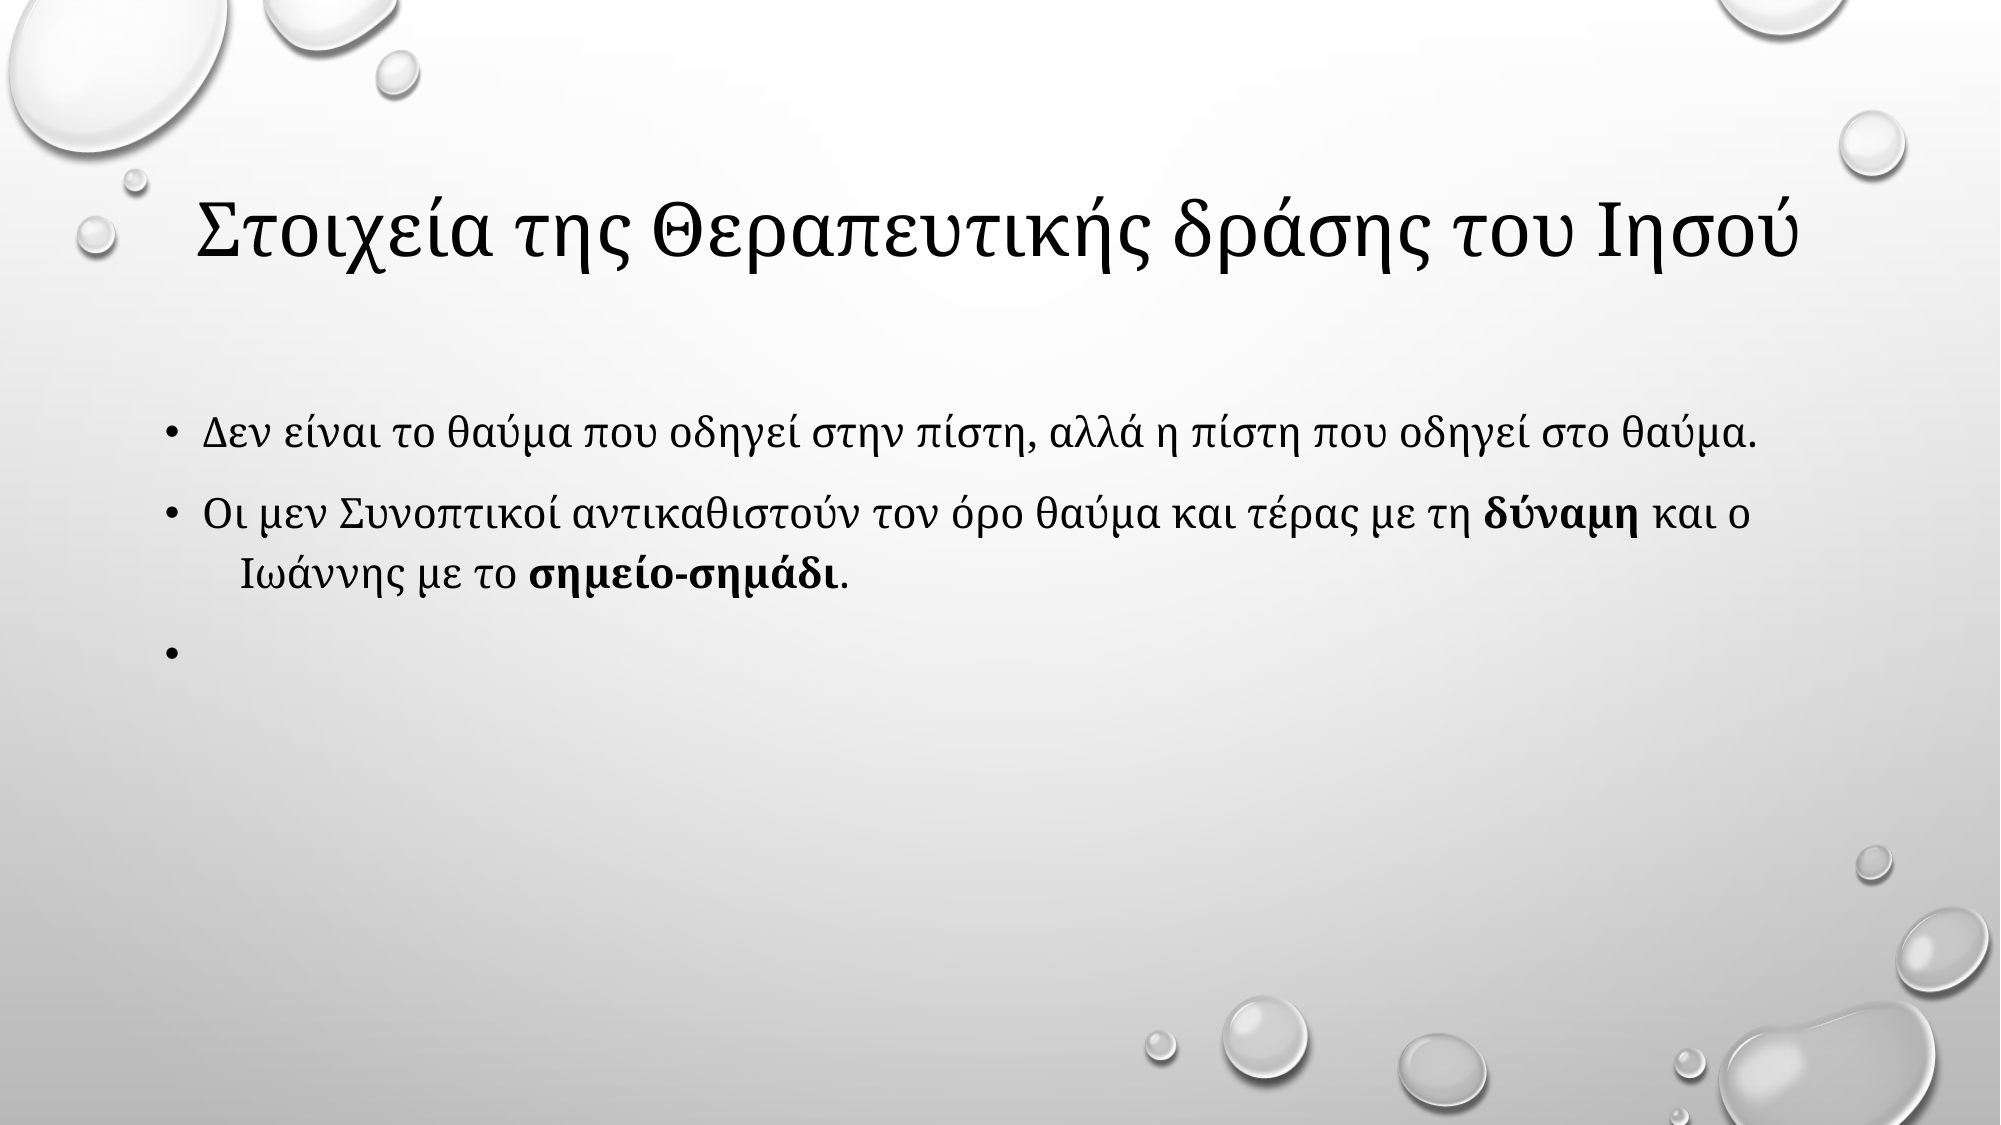

# Στοιχεία της Θεραπευτικής δράσης του Ιησού
Δεν είναι το θαύμα που οδηγεί στην πίστη, αλλά η πίστη που οδηγεί στο θαύμα.
Oι μεν Συνοπτικοί αντικαθιστούν τον όρο θαύμα και τέρας με τη δύναμη και ο Ιωάννης με το σημείο-σημάδι.